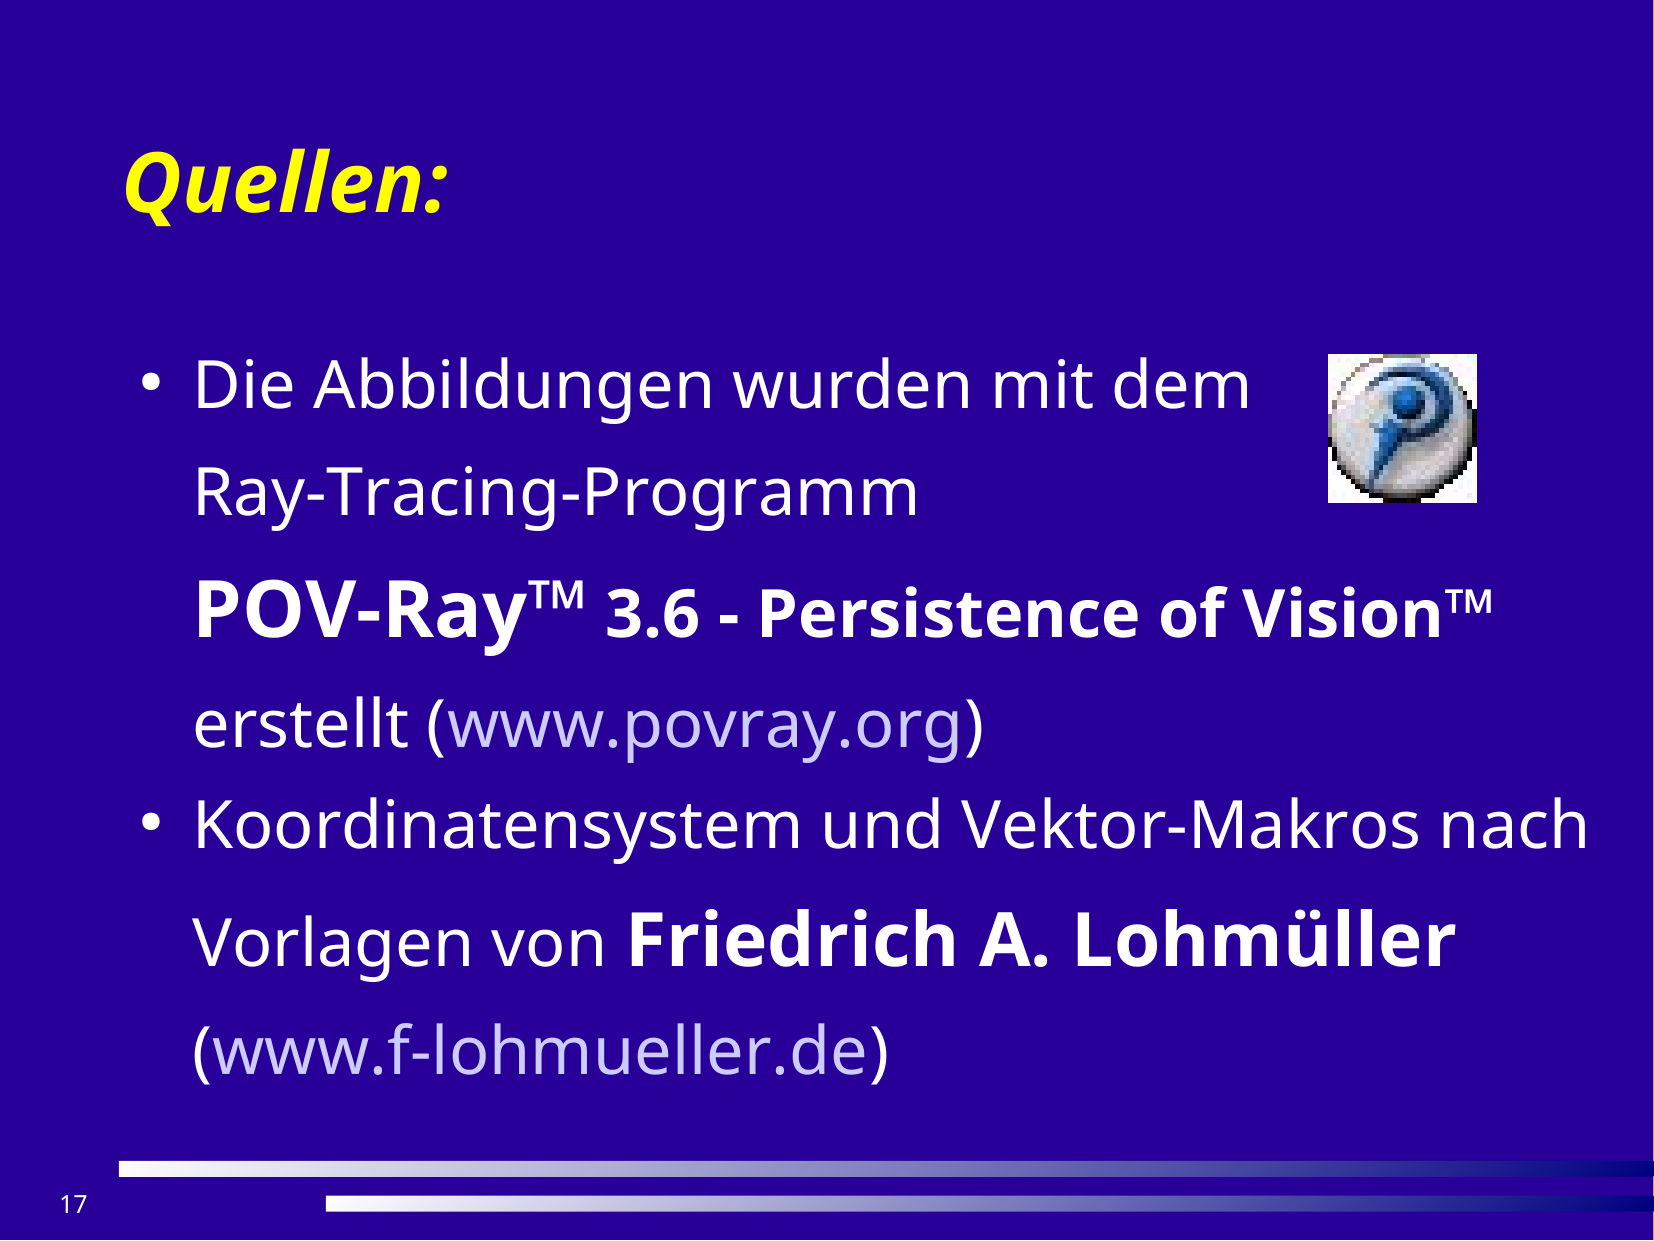

Quellen:
# Die Abbildungen wurden mit dem Ray-Tracing-Programm POV-Ray™ 3.6 - Persistence of Vision™ erstellt (www.povray.org)
Koordinatensystem und Vektor-Makros nach Vorlagen von Friedrich A. Lohmüller
(www.f-lohmueller.de)
17